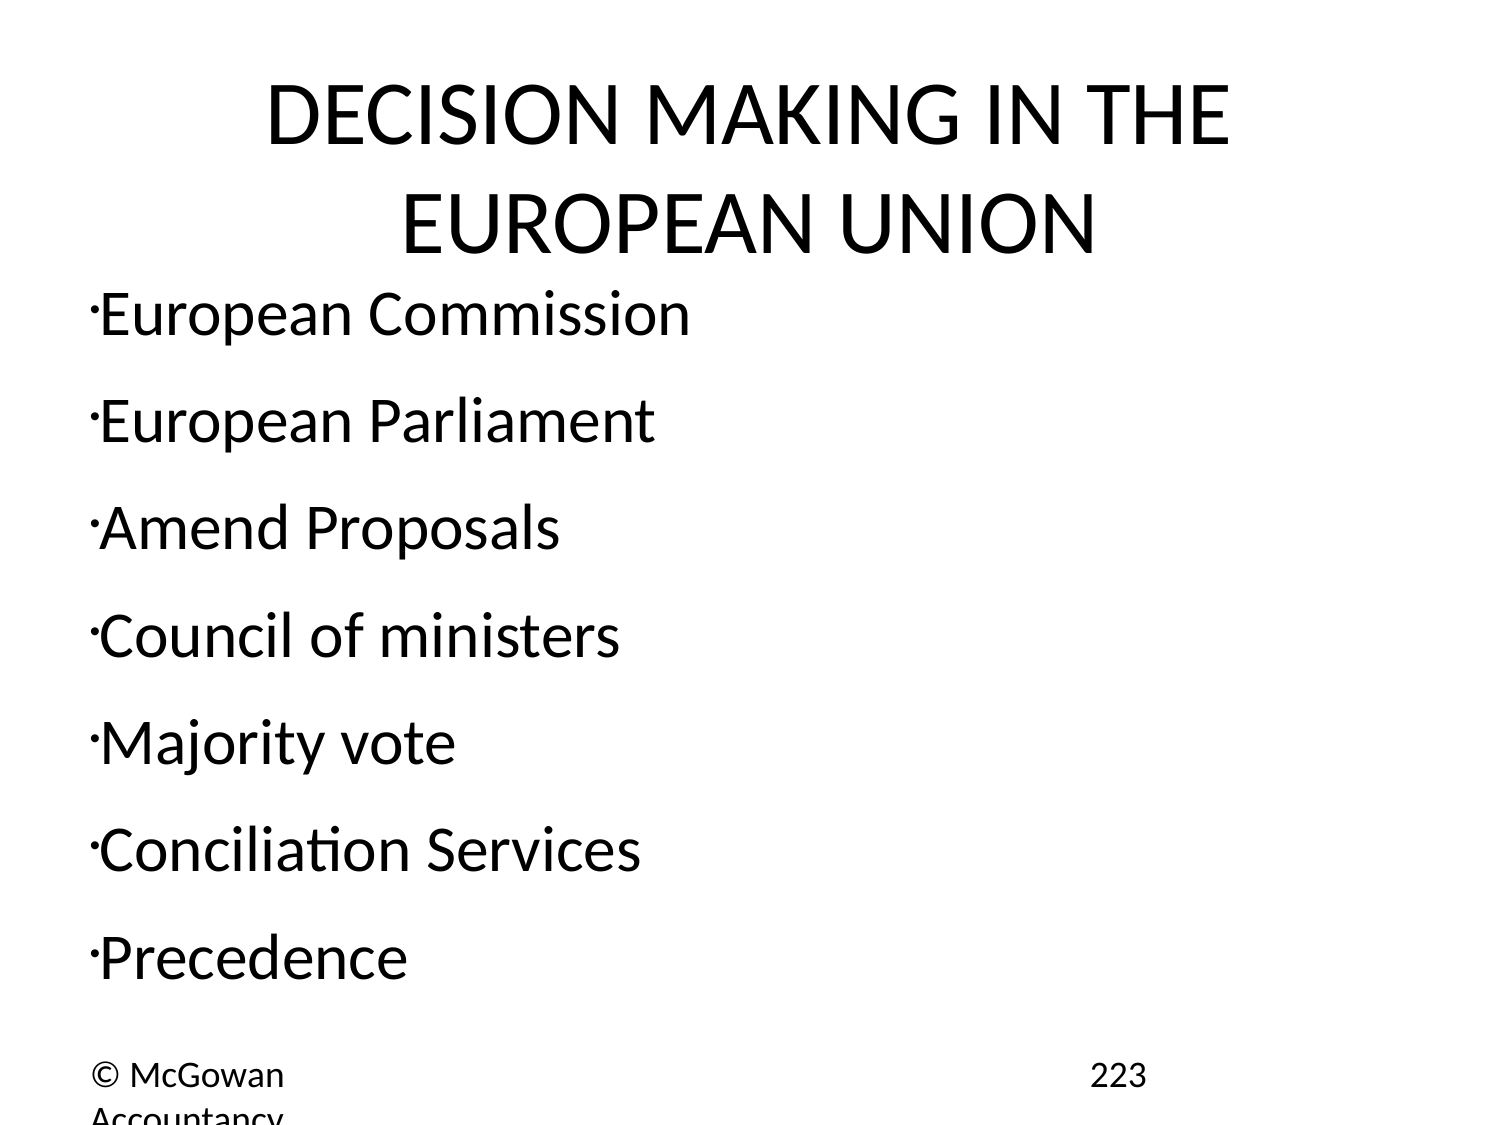

# DECISION MAKING IN THE EUROPEAN UNION
European Commission
European Parliament
Amend Proposals
Council of ministers
Majority vote
Conciliation Services
Precedence
© McGowan Accountancy Services
223